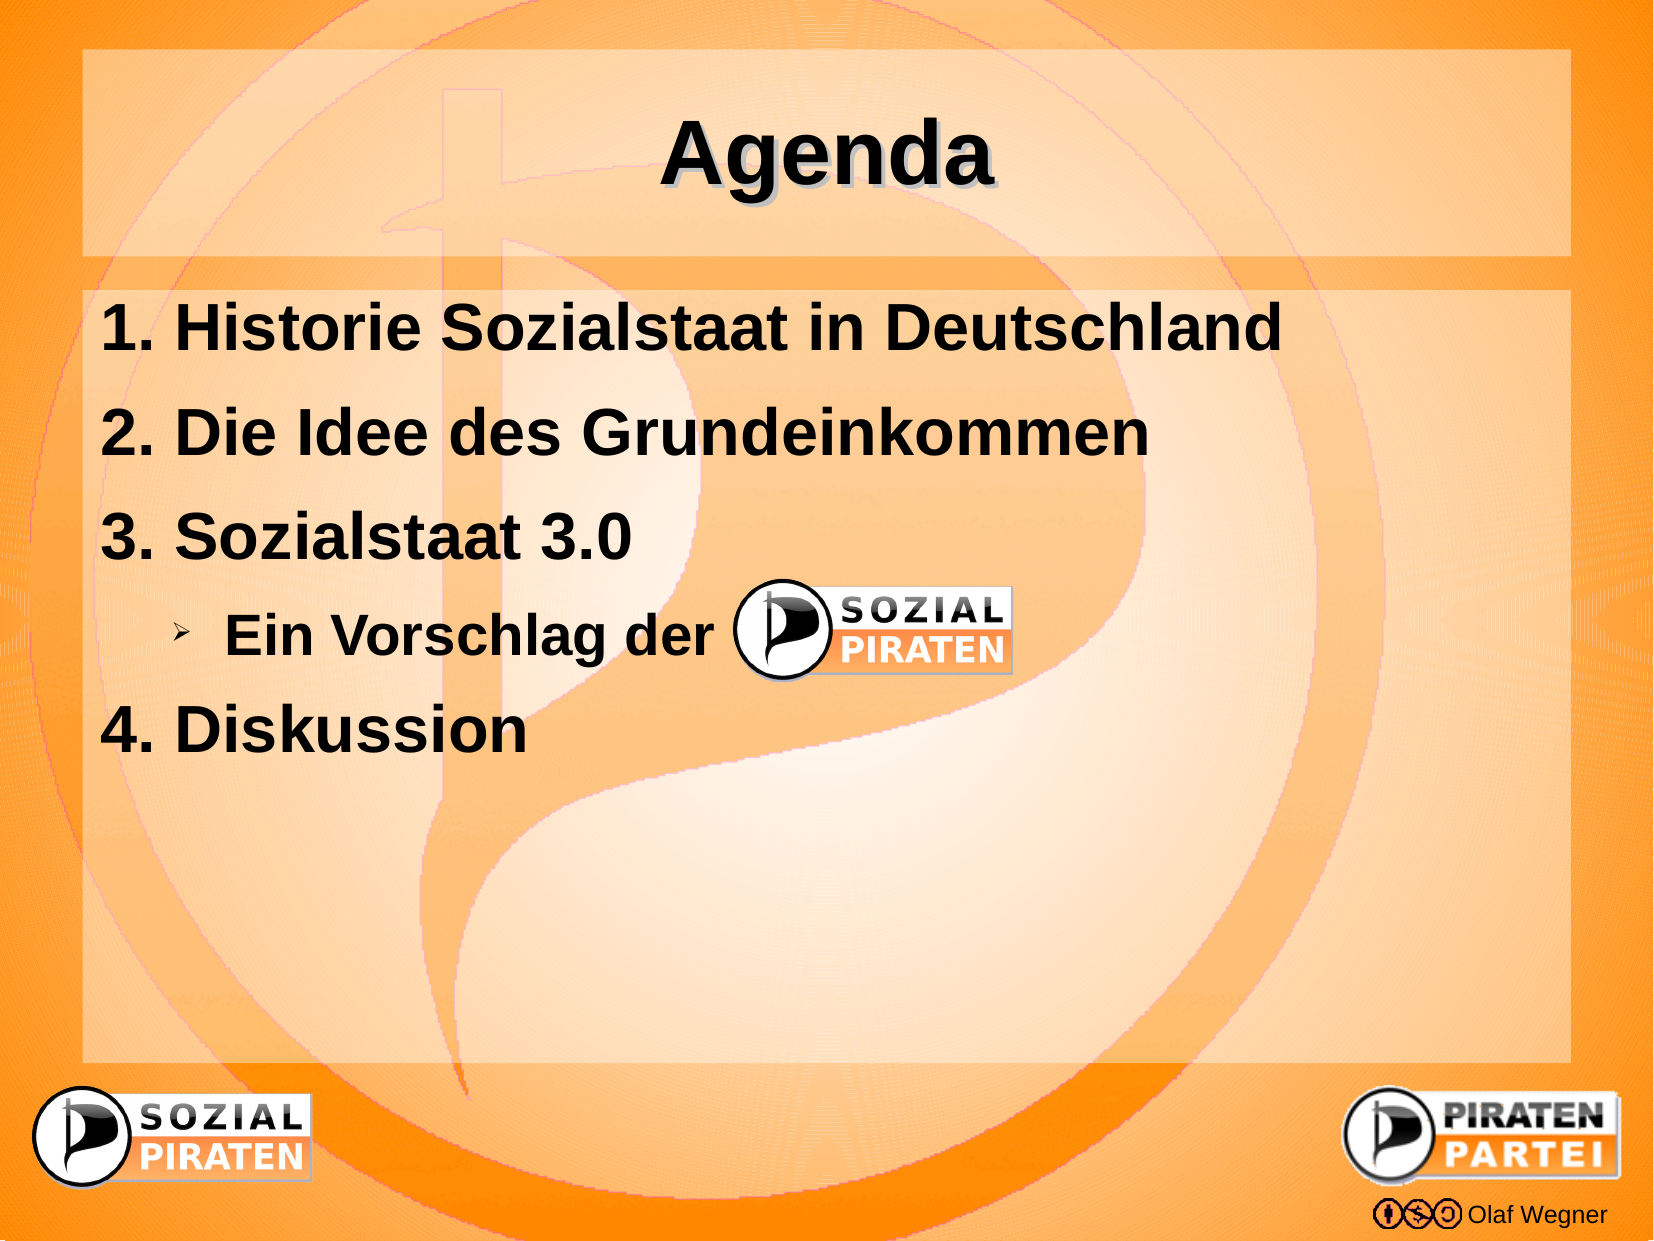

Agenda
# Historie Sozialstaat in Deutschland
 Die Idee des Grundeinkommen
 Sozialstaat 3.0
Ein Vorschlag der
 Diskussion
Olaf Wegner